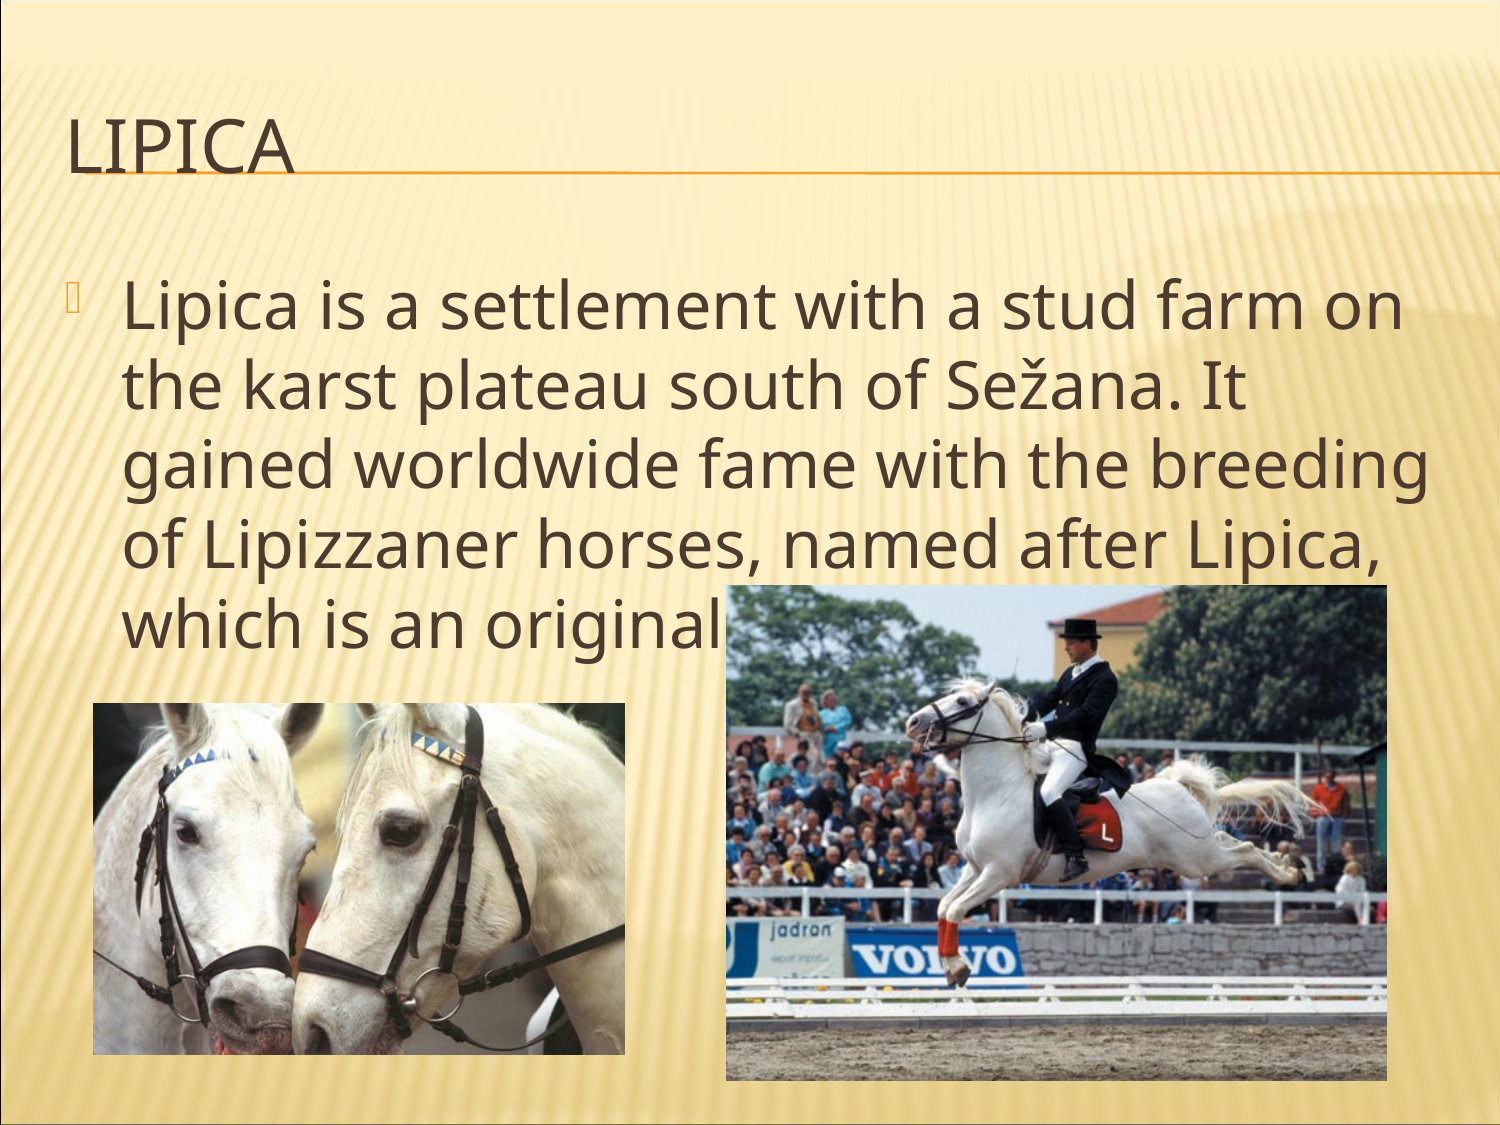

# lipica
Lipica is a settlement with a stud farm on the karst plateau south of Sežana. It gained worldwide fame with the breeding of Lipizzaner horses, named after Lipica, which is an original Slovenian name.